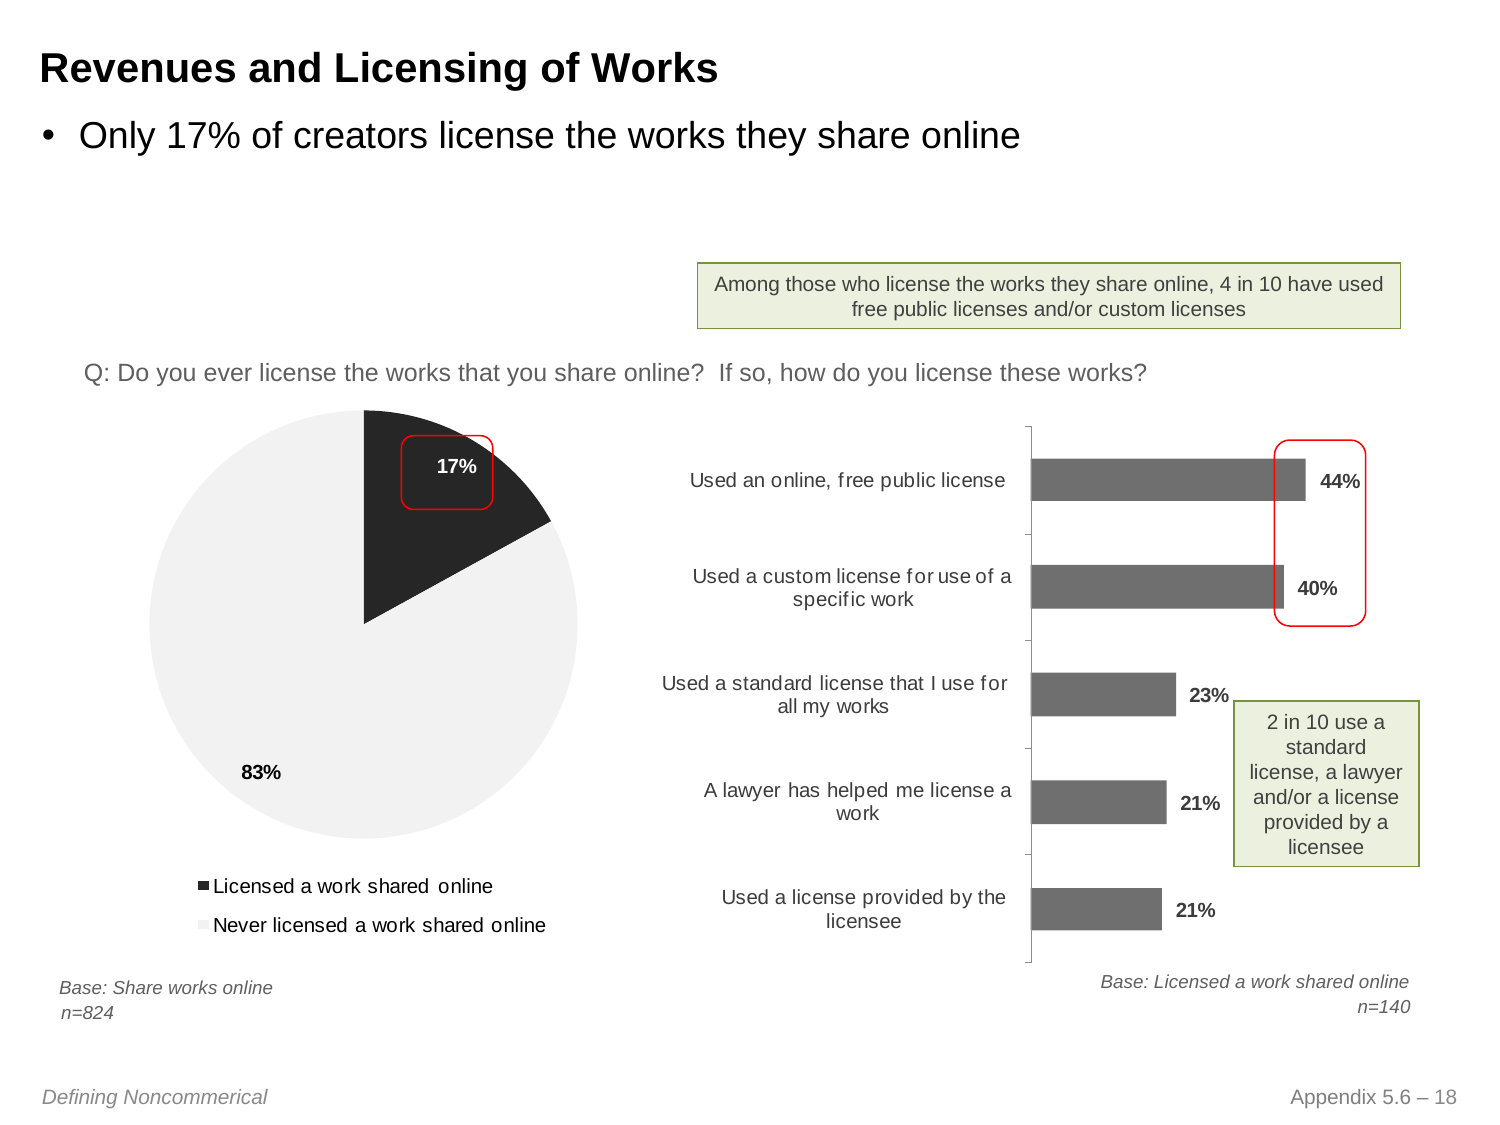

Revenues and Licensing of Works
Only 17% of creators license the works they share online
Among those who license the works they share online, 4 in 10 have used free public licenses and/or custom licenses
Q: Do you ever license the works that you share online? If so, how do you license these works?
2 in 10 use a standard license, a lawyer and/or a license provided by a licensee
Base: Licensed a work shared online
n=140
Base: Share works online
n=824
Defining Noncommerical
Appendix 5.6 –